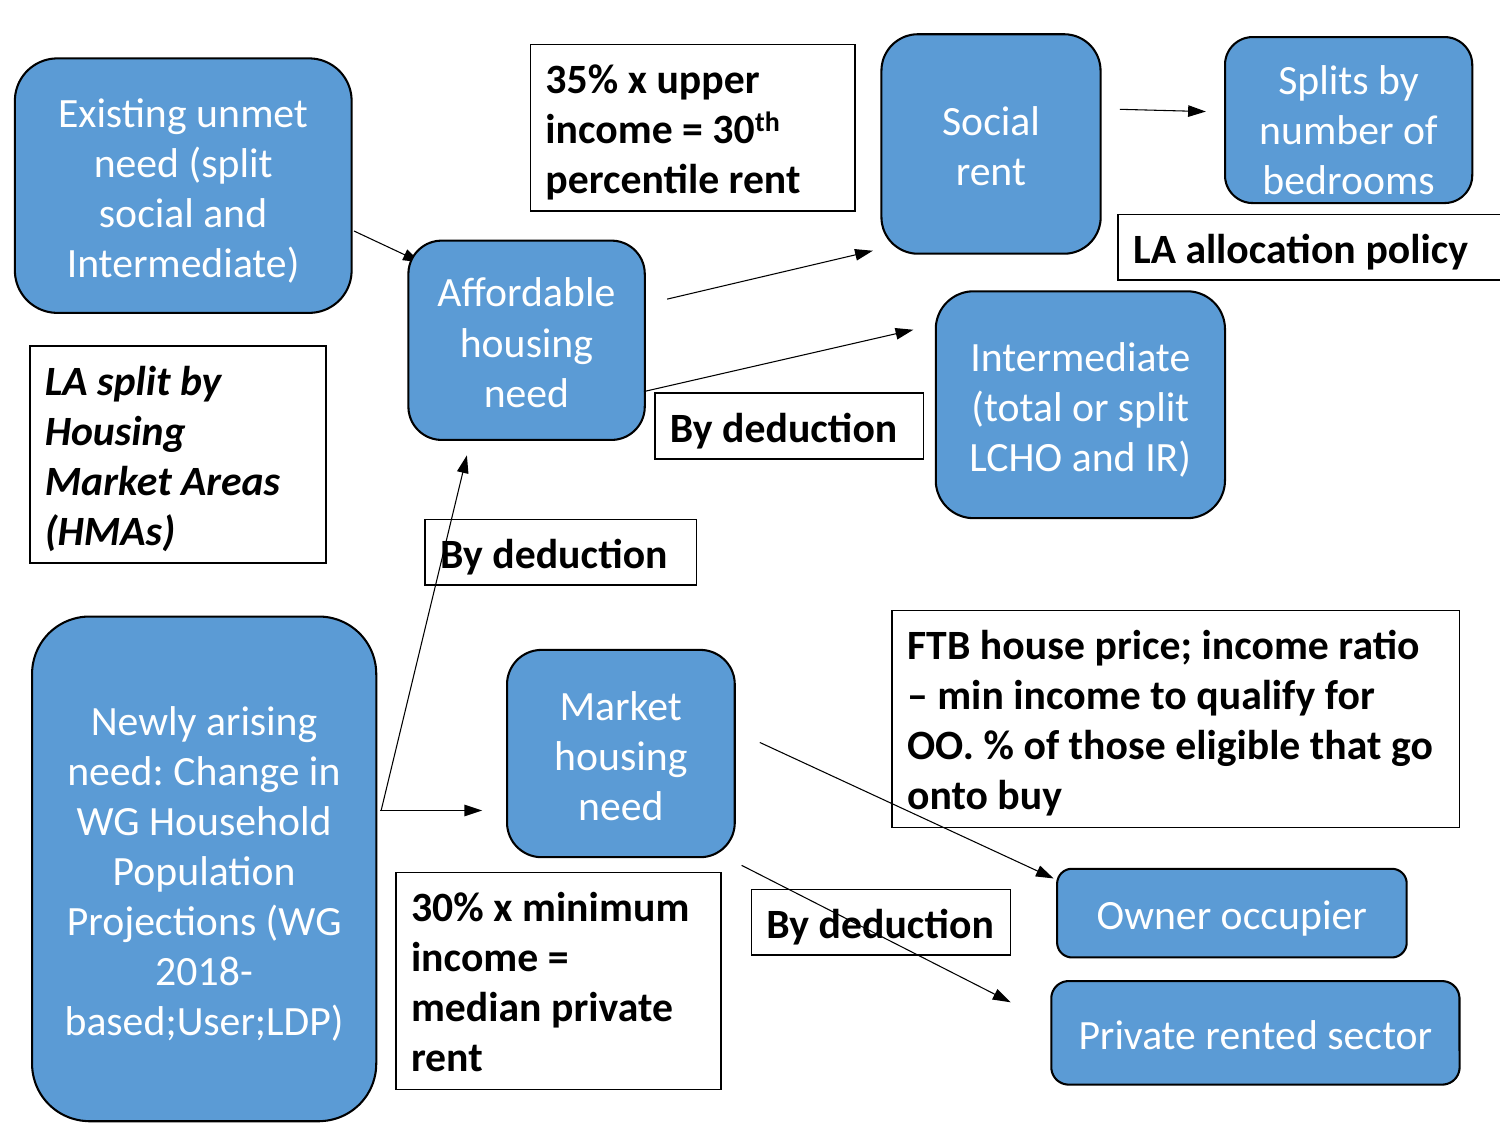

Social rent
Splits by number of bedrooms
Intermediate (total or split LCHO and IR)
Newly arising need: Change in WG Household Population Projections (WG 2018-based;User;LDP)
Market housing need
Owner occupier
35% x upper income = 30th percentile rent
Existing unmet need (split social and Intermediate)
LA allocation policy
Affordable housing
need
LA split by Housing Market Areas (HMAs)
By deduction
By deduction
FTB house price; income ratio – min income to qualify for OO. % of those eligible that go onto buy
30% x minimum income = median private rent
By deduction
Private rented sector